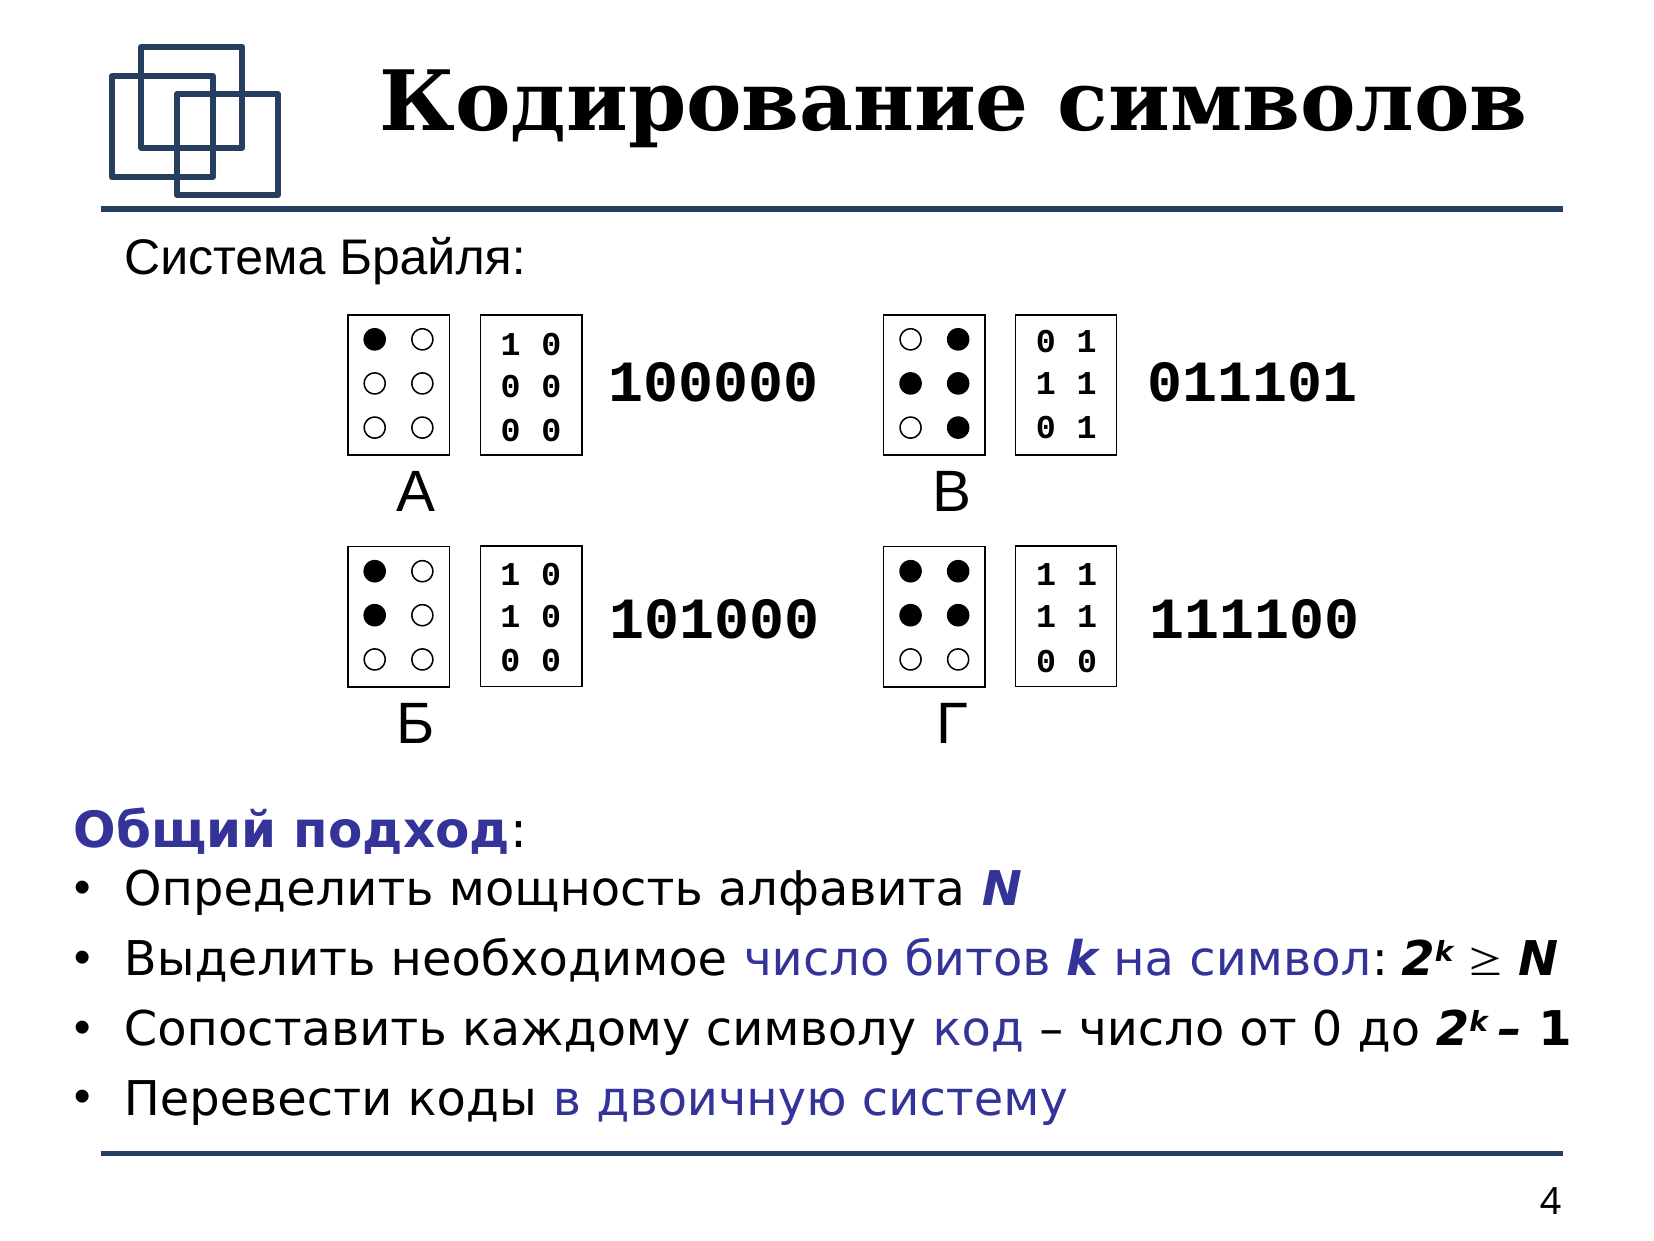

# Кодирование символов
Система Брайля:
А
В
Б
Г
1
0
0
0
0
0
0
1
1
1
0
1
100000
011101
1
0
1
0
0
0
1
1
1
1
0
0
101000
111100
Общий подход:
Определить мощность алфавита N
Выделить необходимое число битов k на символ: 2k  N
Сопоставить каждому символу код – число от 0 до 2k – 1
Перевести коды в двоичную систему